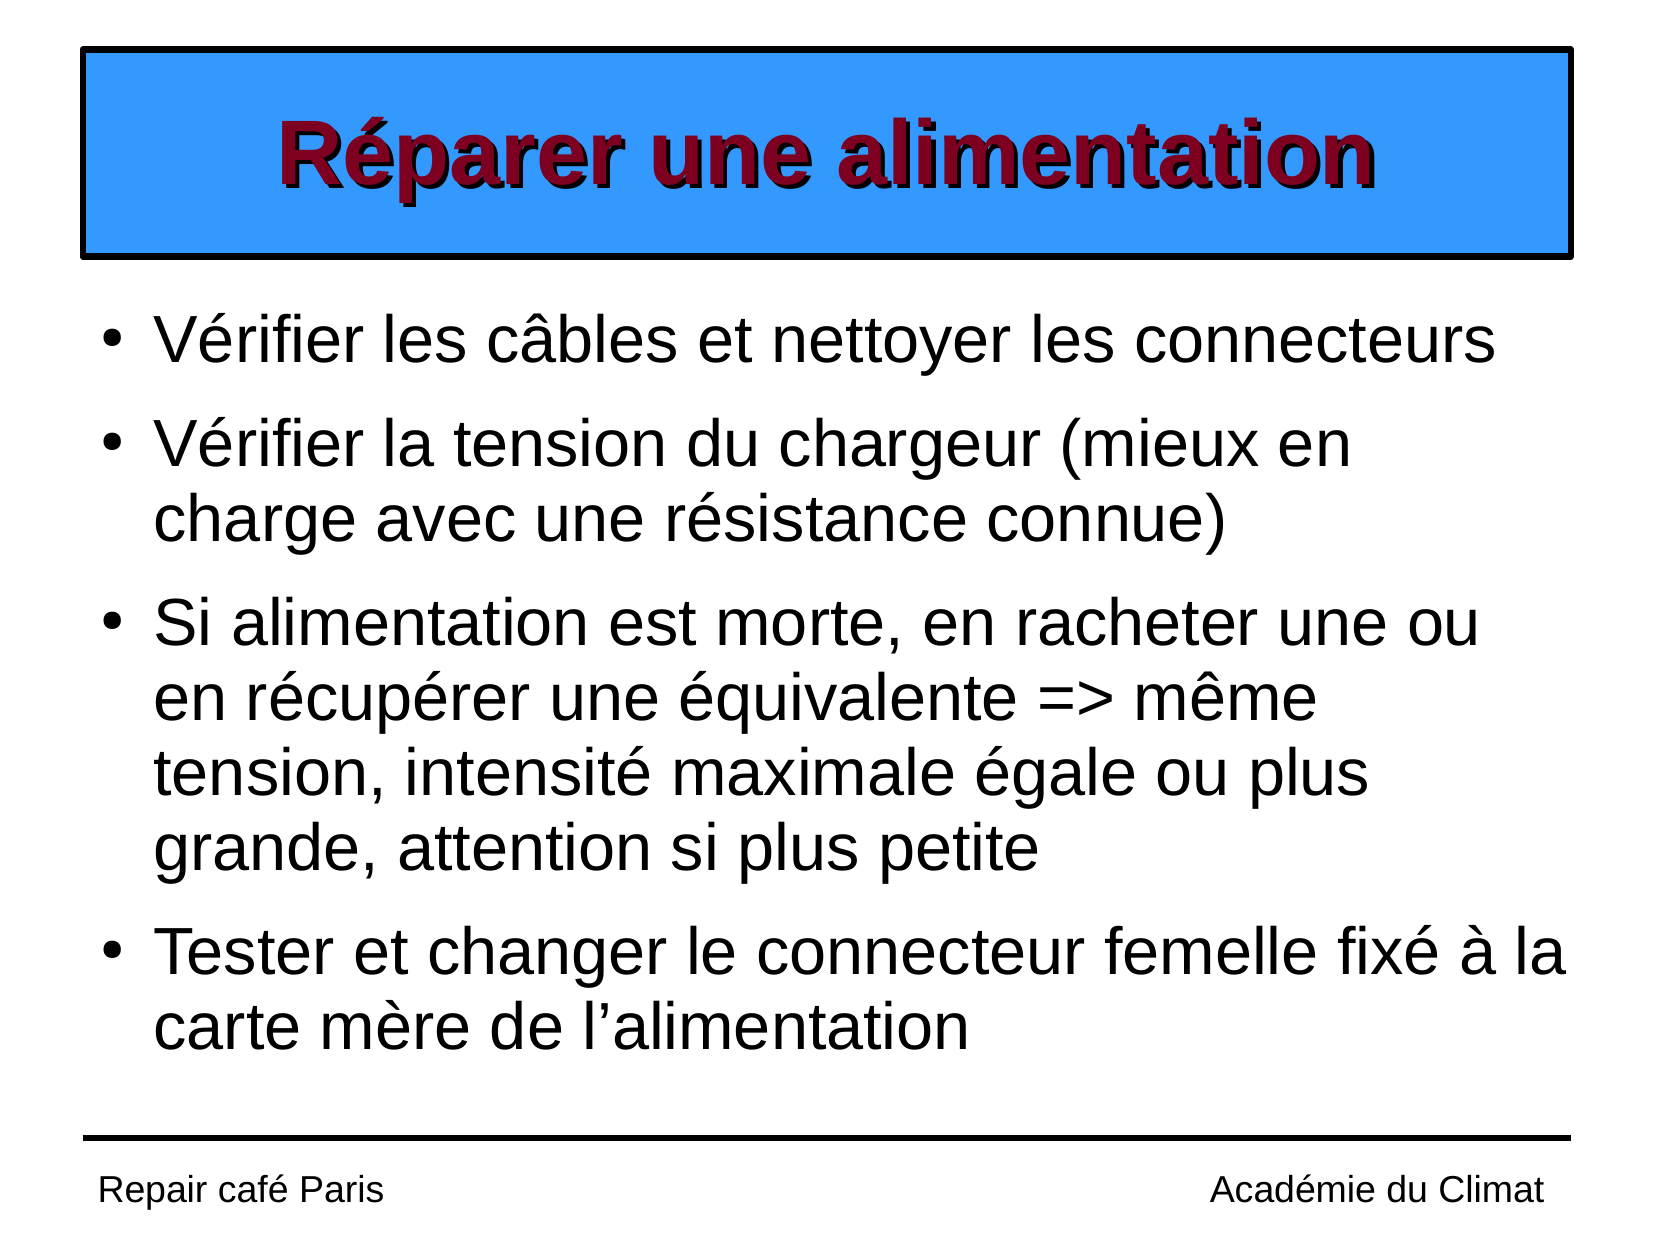

# Réparer une alimentation
Vérifier les câbles et nettoyer les connecteurs
Vérifier la tension du chargeur (mieux en charge avec une résistance connue)
Si alimentation est morte, en racheter une ou en récupérer une équivalente => même tension, intensité maximale égale ou plus grande, attention si plus petite
Tester et changer le connecteur femelle fixé à la carte mère de l’alimentation
Repair café Paris	Académie du Climat